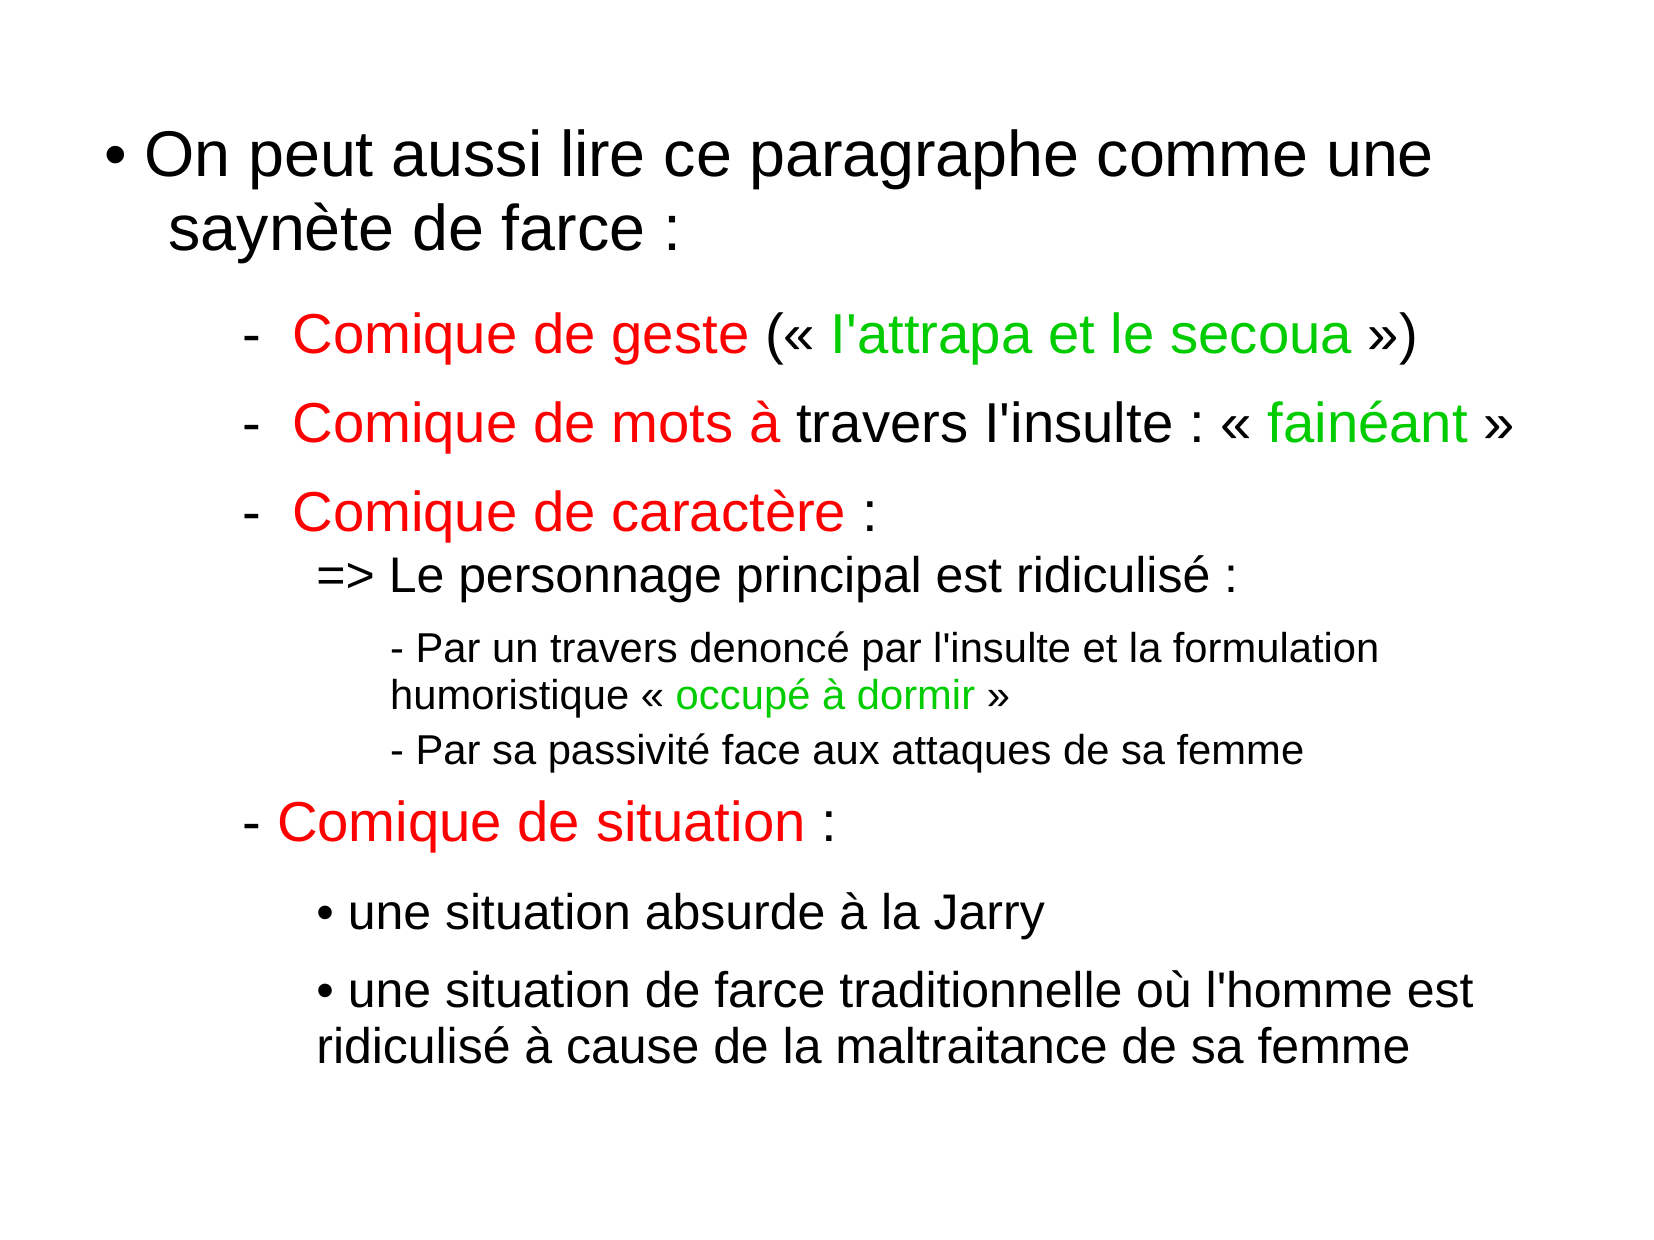

• On peut aussi lire ce paragraphe comme une saynète de farce :
	- Comique de geste (« I'attrapa et le secoua »)
	- Comique de mots à travers I'insulte : « fainéant »
	- Comique de caractère :
		=> Le personnage principal est ridiculisé :
			- Par un travers denoncé par l'insulte et la formulation 					humoristique « occupé à dormir »
			- Par sa passivité face aux attaques de sa femme
	- Comique de situation :
		• une situation absurde à la Jarry
		• une situation de farce traditionnelle où l'homme est 			ridiculisé à cause de la maltraitance de sa femme